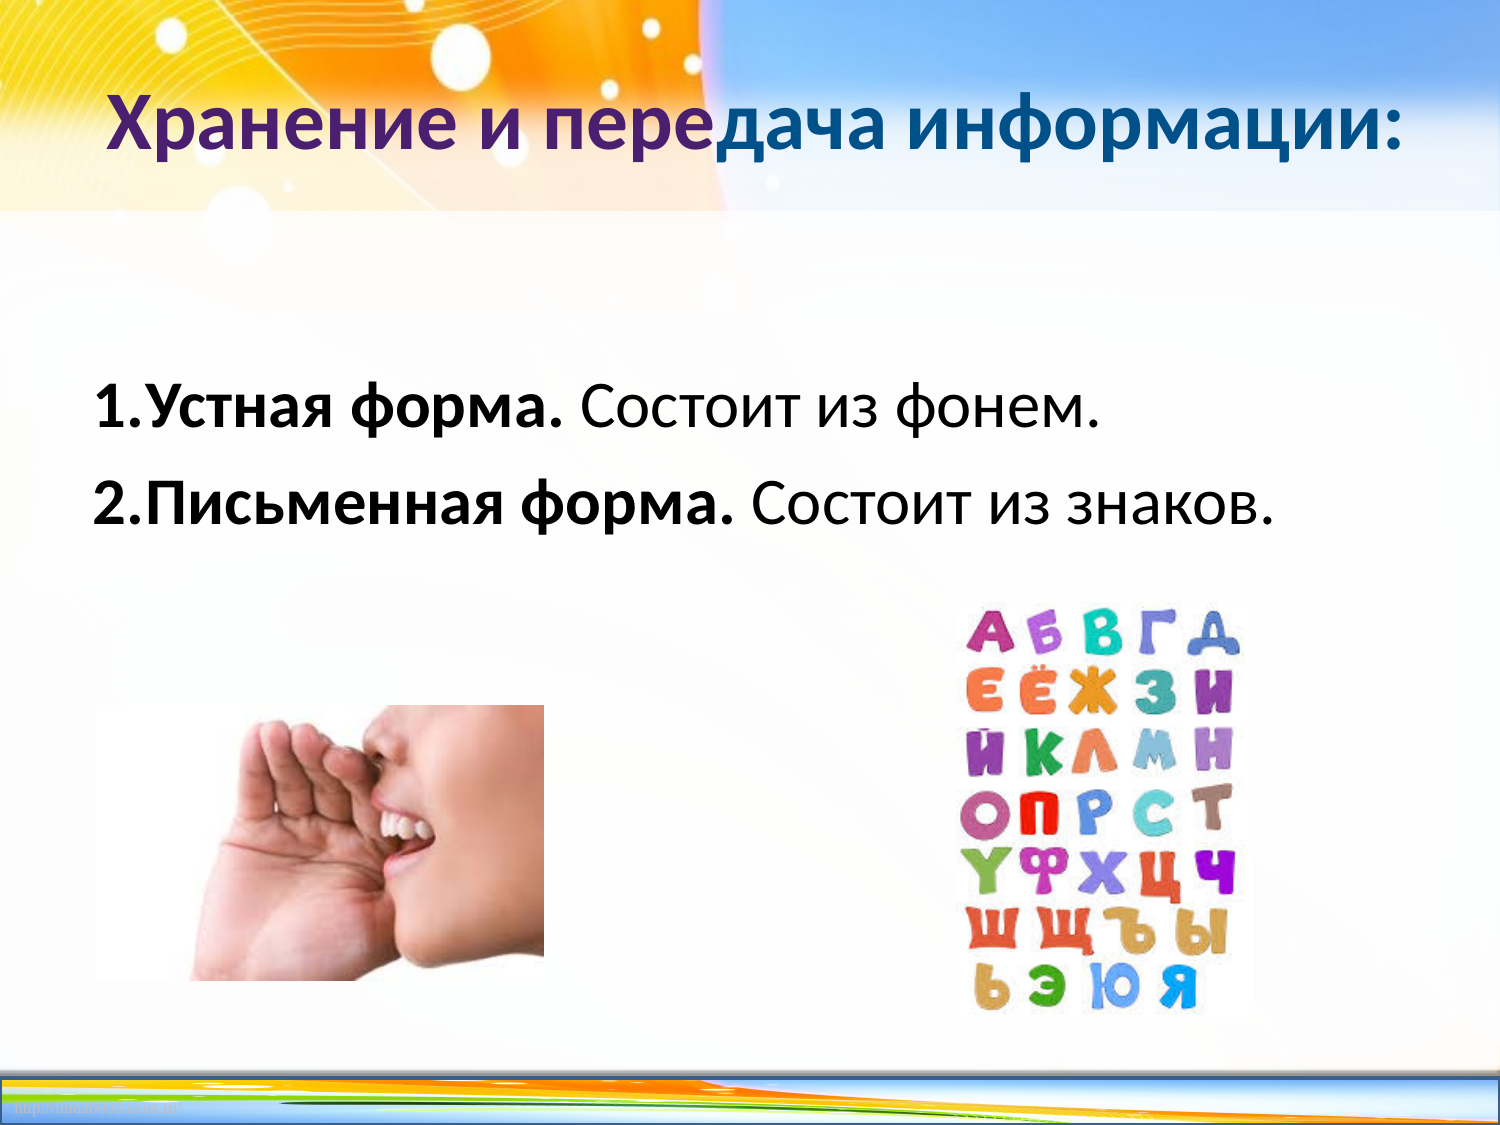

# Хранение и передача информации:
Устная форма. Состоит из фонем.
Письменная форма. Состоит из знаков.